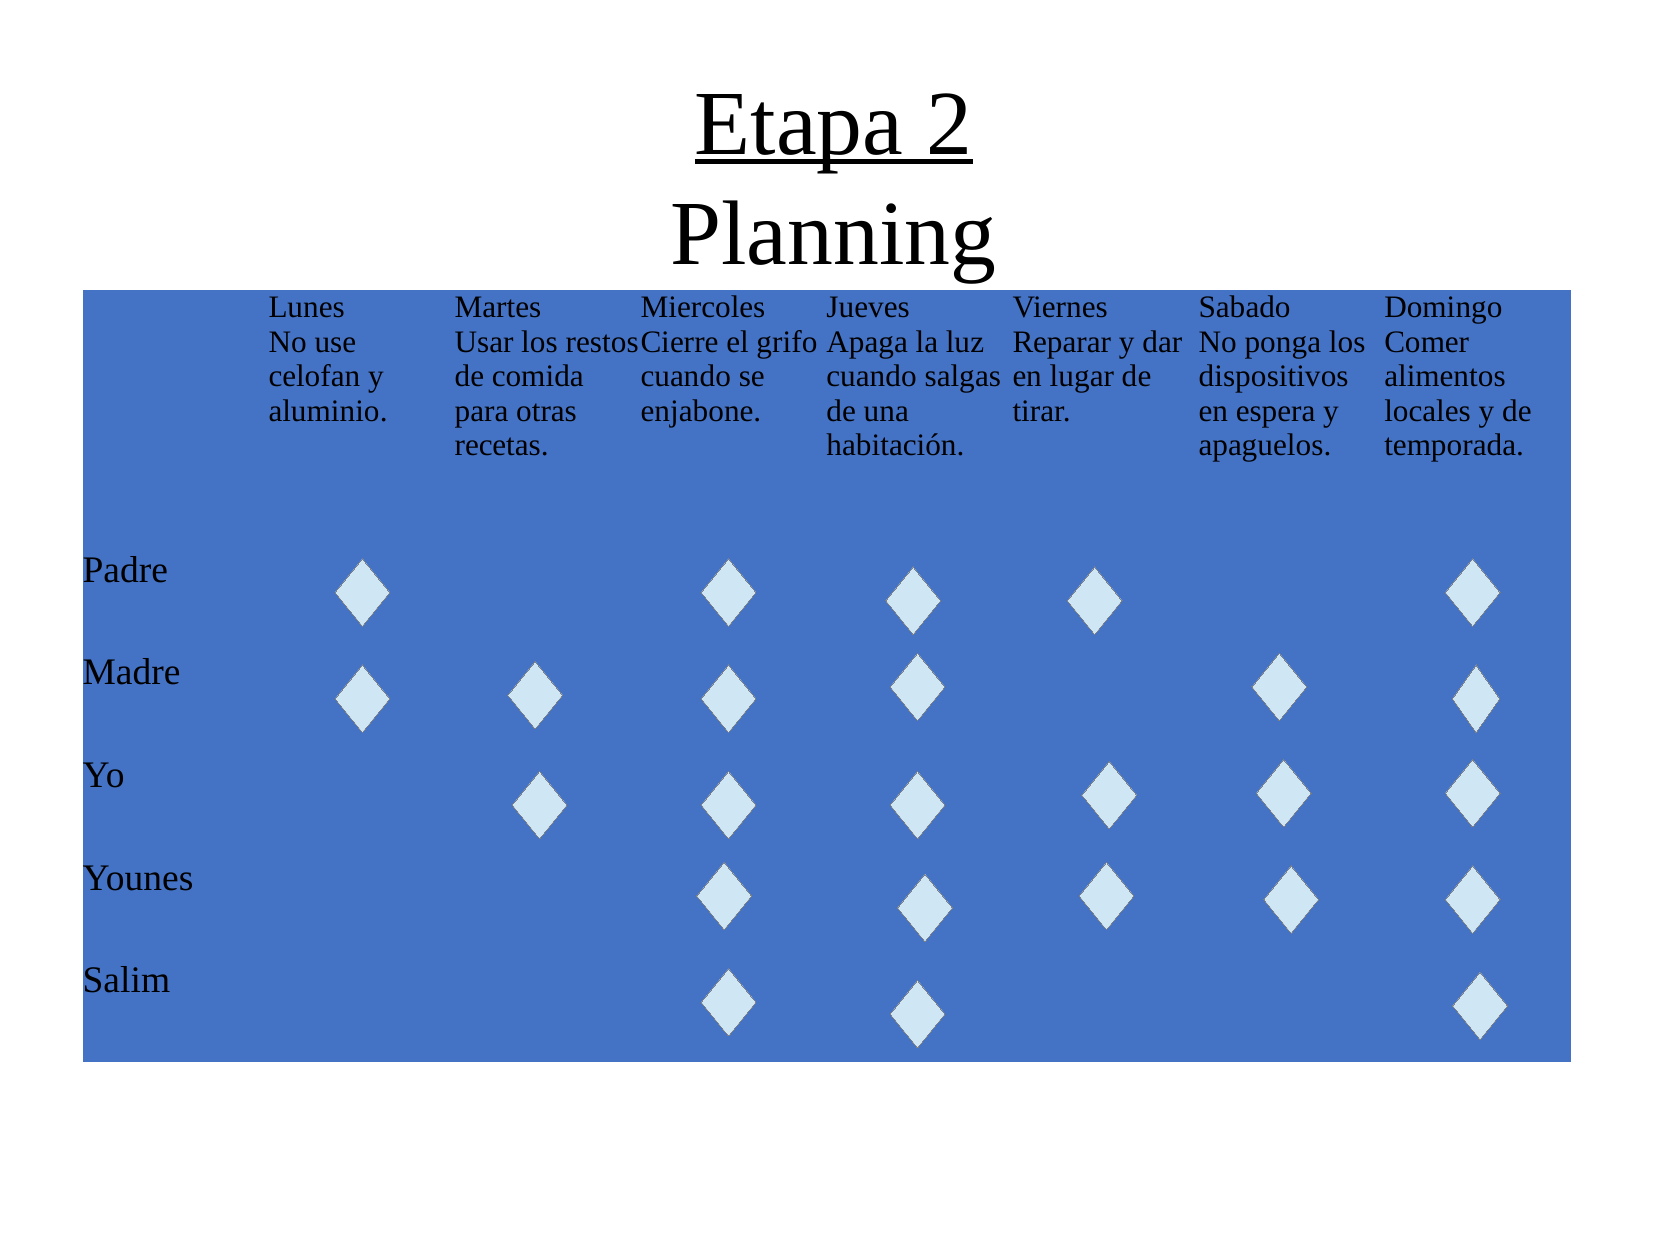

# Etapa 2 Planning
| | Lunes No use celofan y aluminio. | Martes Usar los restos de comida para otras recetas. | Miercoles Cierre el grifo cuando se enjabone. | Jueves Apaga la luz cuando salgas de una habitación. | Viernes Reparar y dar en lugar de tirar. | Sabado No ponga los dispositivos en espera y apaguelos. | Domingo Comer alimentos locales y de temporada. |
| --- | --- | --- | --- | --- | --- | --- | --- |
| Padre | | | | | | | |
| Madre | | | | | | | |
| Yo | | | | | | | |
| Younes | | | | | | | |
| Salim | | | | | | | |